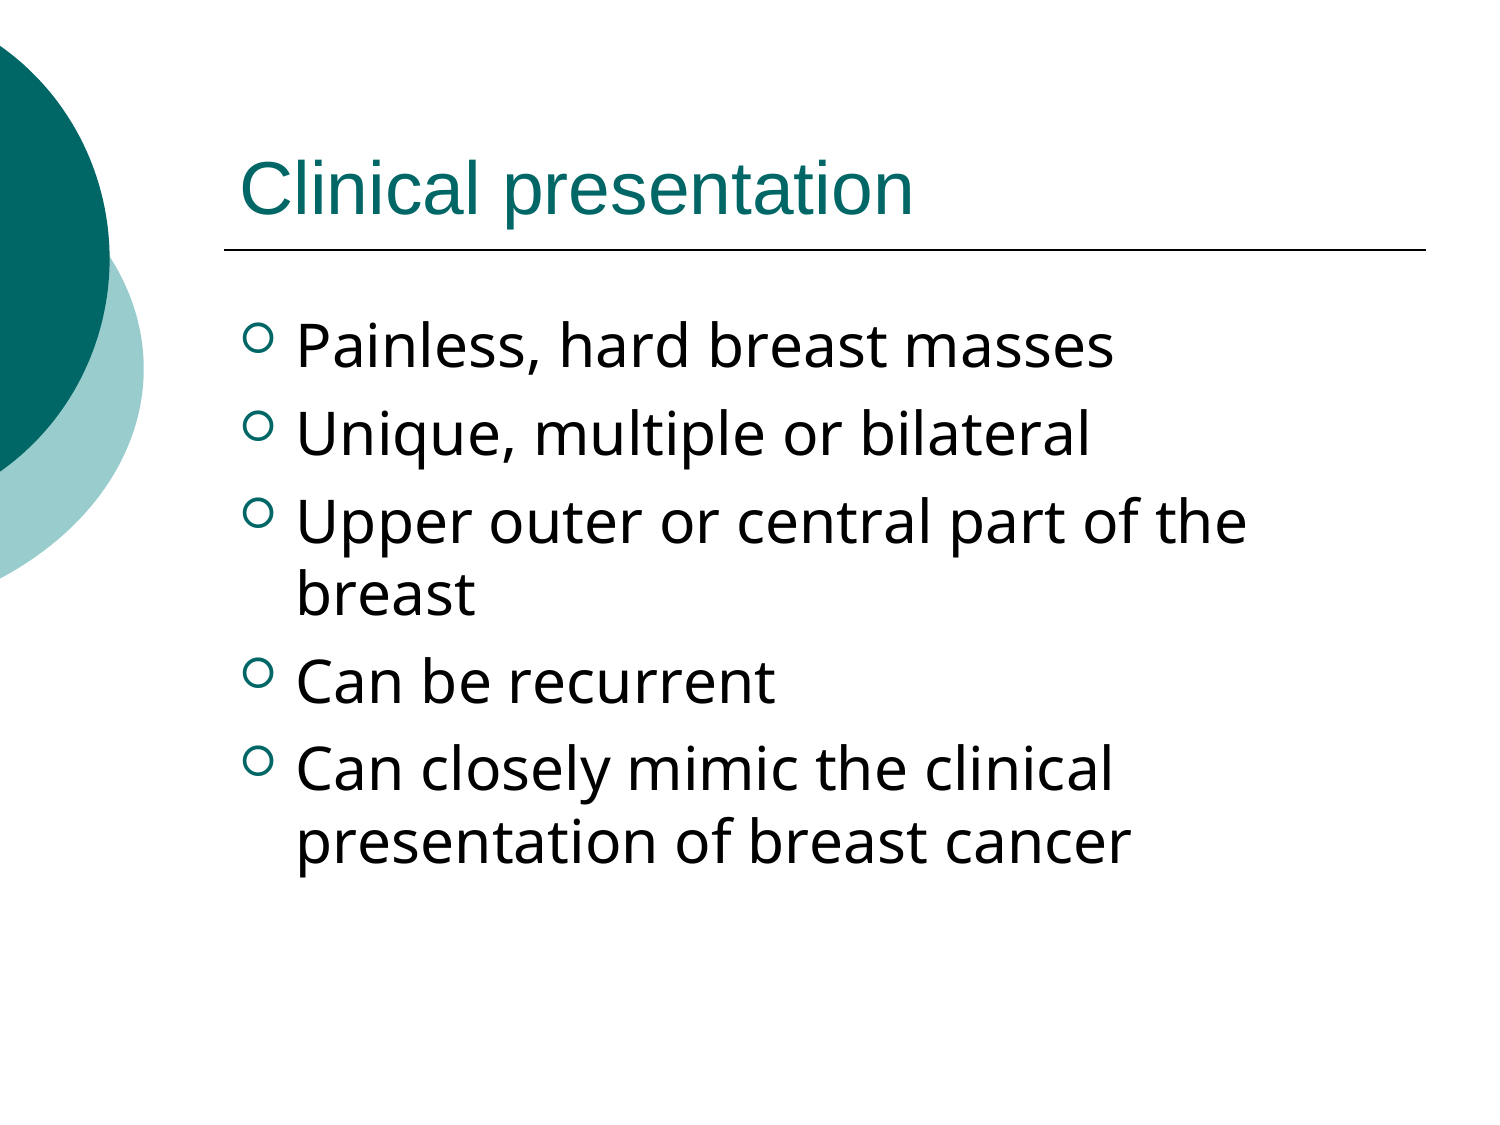

# Clinical presentation
Painless, hard breast masses
Unique, multiple or bilateral
Upper outer or central part of the breast
Can be recurrent
Can closely mimic the clinical presentation of breast cancer